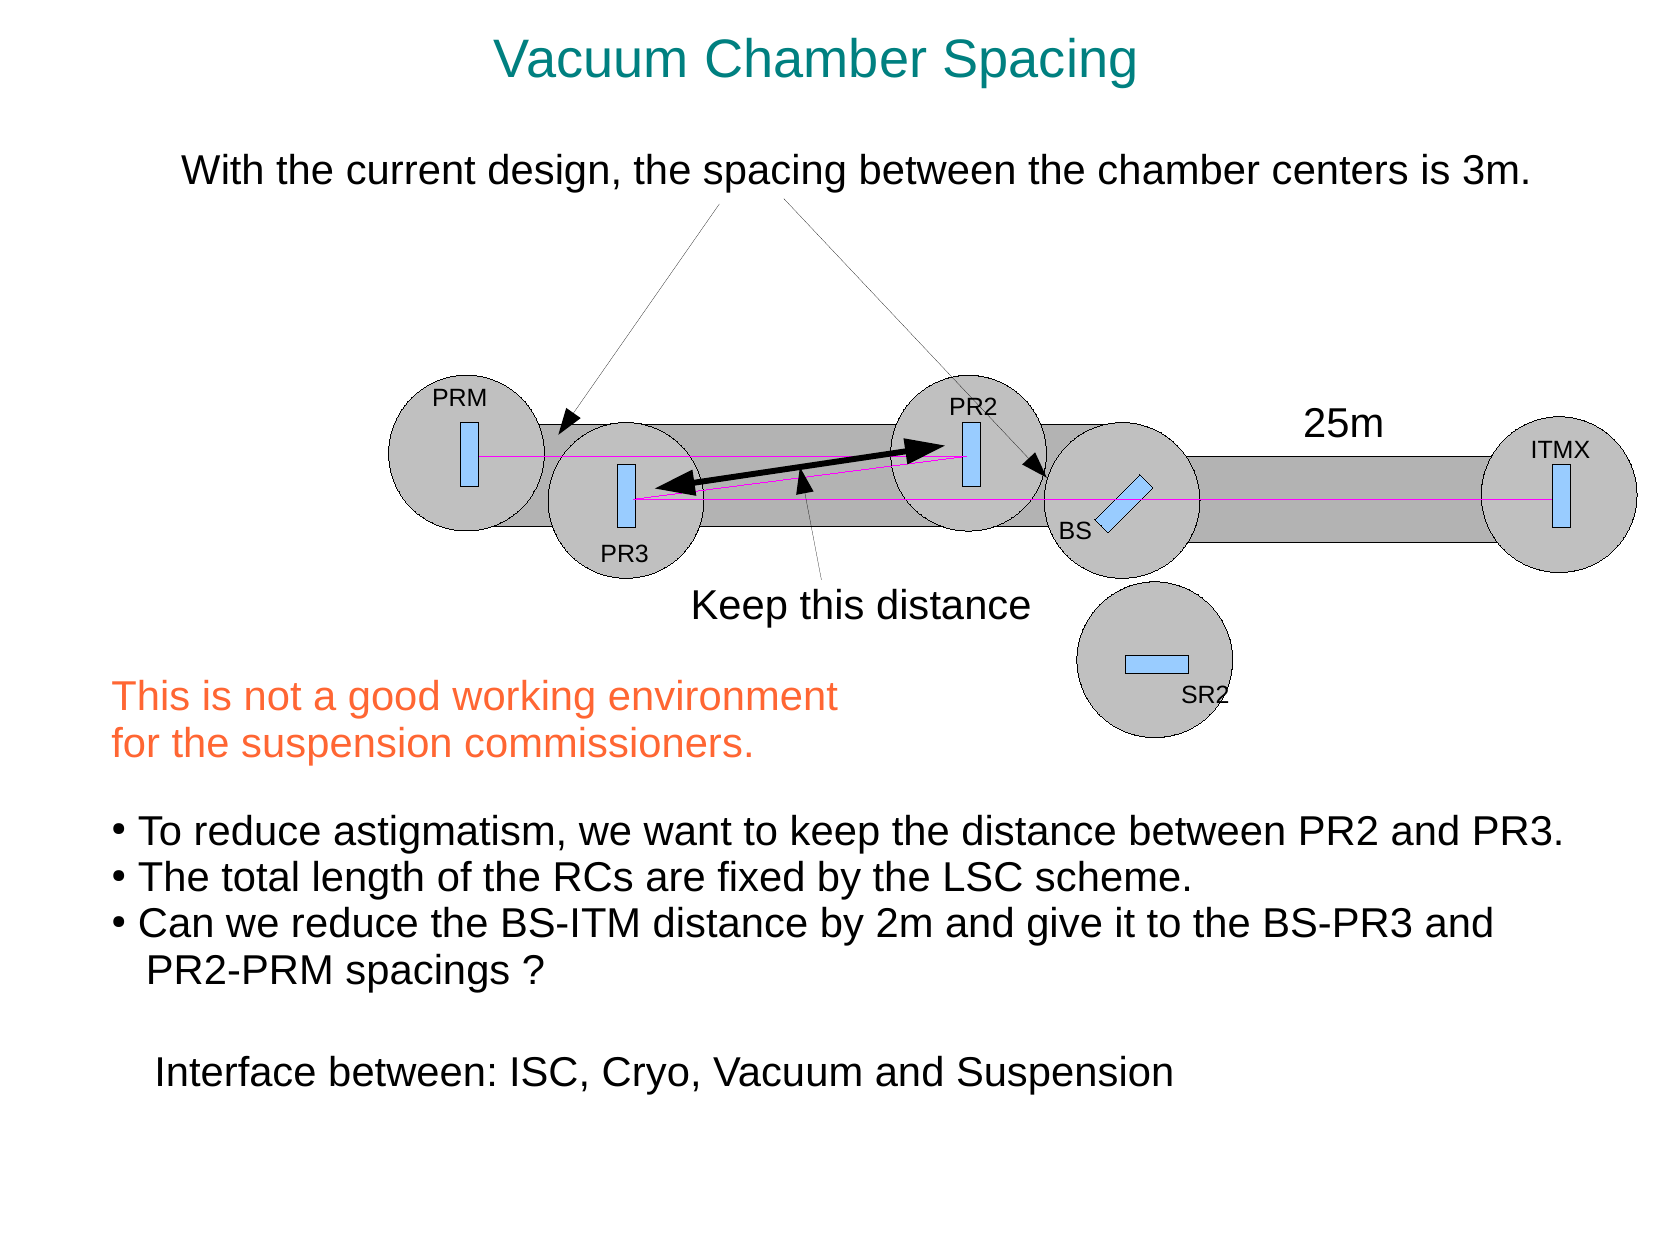

Vacuum Chamber Spacing
With the current design, the spacing between the chamber centers is 3m.
PRM
PR2
25m
ITMX
BS
PR3
Keep this distance
This is not a good working environment
for the suspension commissioners.
SR2
 To reduce astigmatism, we want to keep the distance between PR2 and PR3.
 The total length of the RCs are fixed by the LSC scheme.
 Can we reduce the BS-ITM distance by 2m and give it to the BS-PR3 and
 PR2-PRM spacings ?
Interface between: ISC, Cryo, Vacuum and Suspension